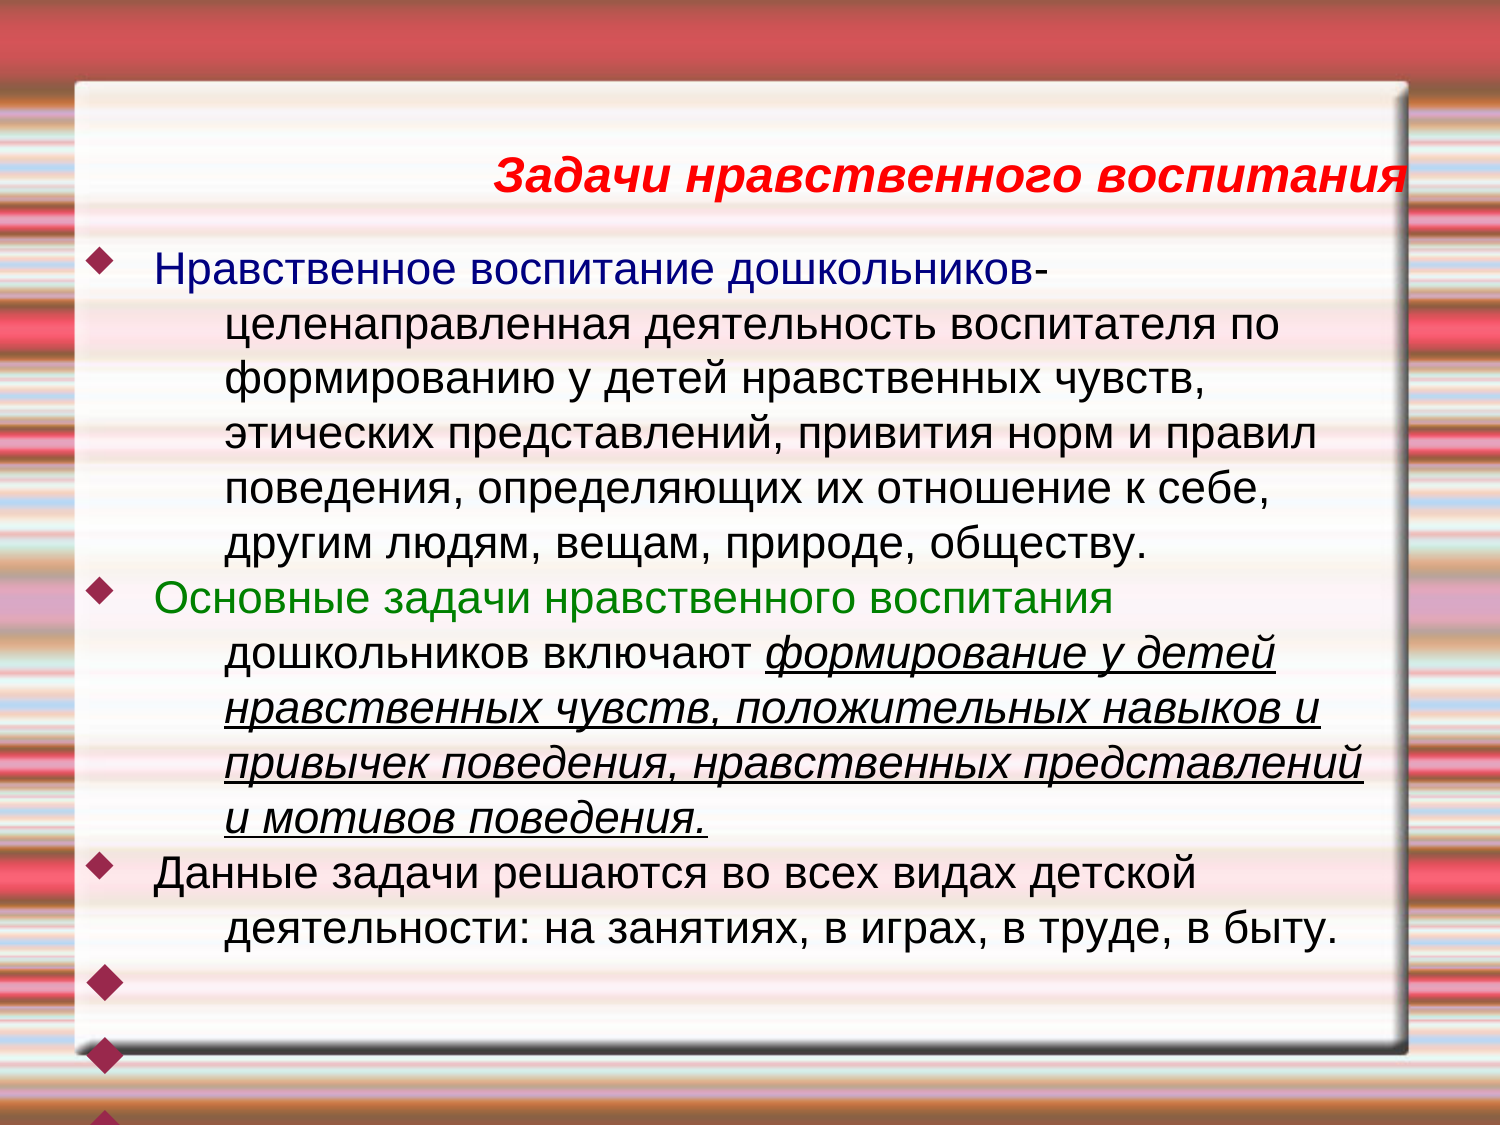

# Задачи нравственного воспитания
Нравственное воспитание дошкольников-целенаправленная деятельность воспитателя по формированию у детей нравственных чувств, этических представлений, привития норм и правил поведения, определяющих их отношение к себе, другим людям, вещам, природе, обществу.
Основные задачи нравственного воспитания дошкольников включают формирование у детей нравственных чувств, положительных навыков и привычек поведения, нравственных представлений и мотивов поведения.
Данные задачи решаются во всех видах детской деятельности: на занятиях, в играх, в труде, в быту.